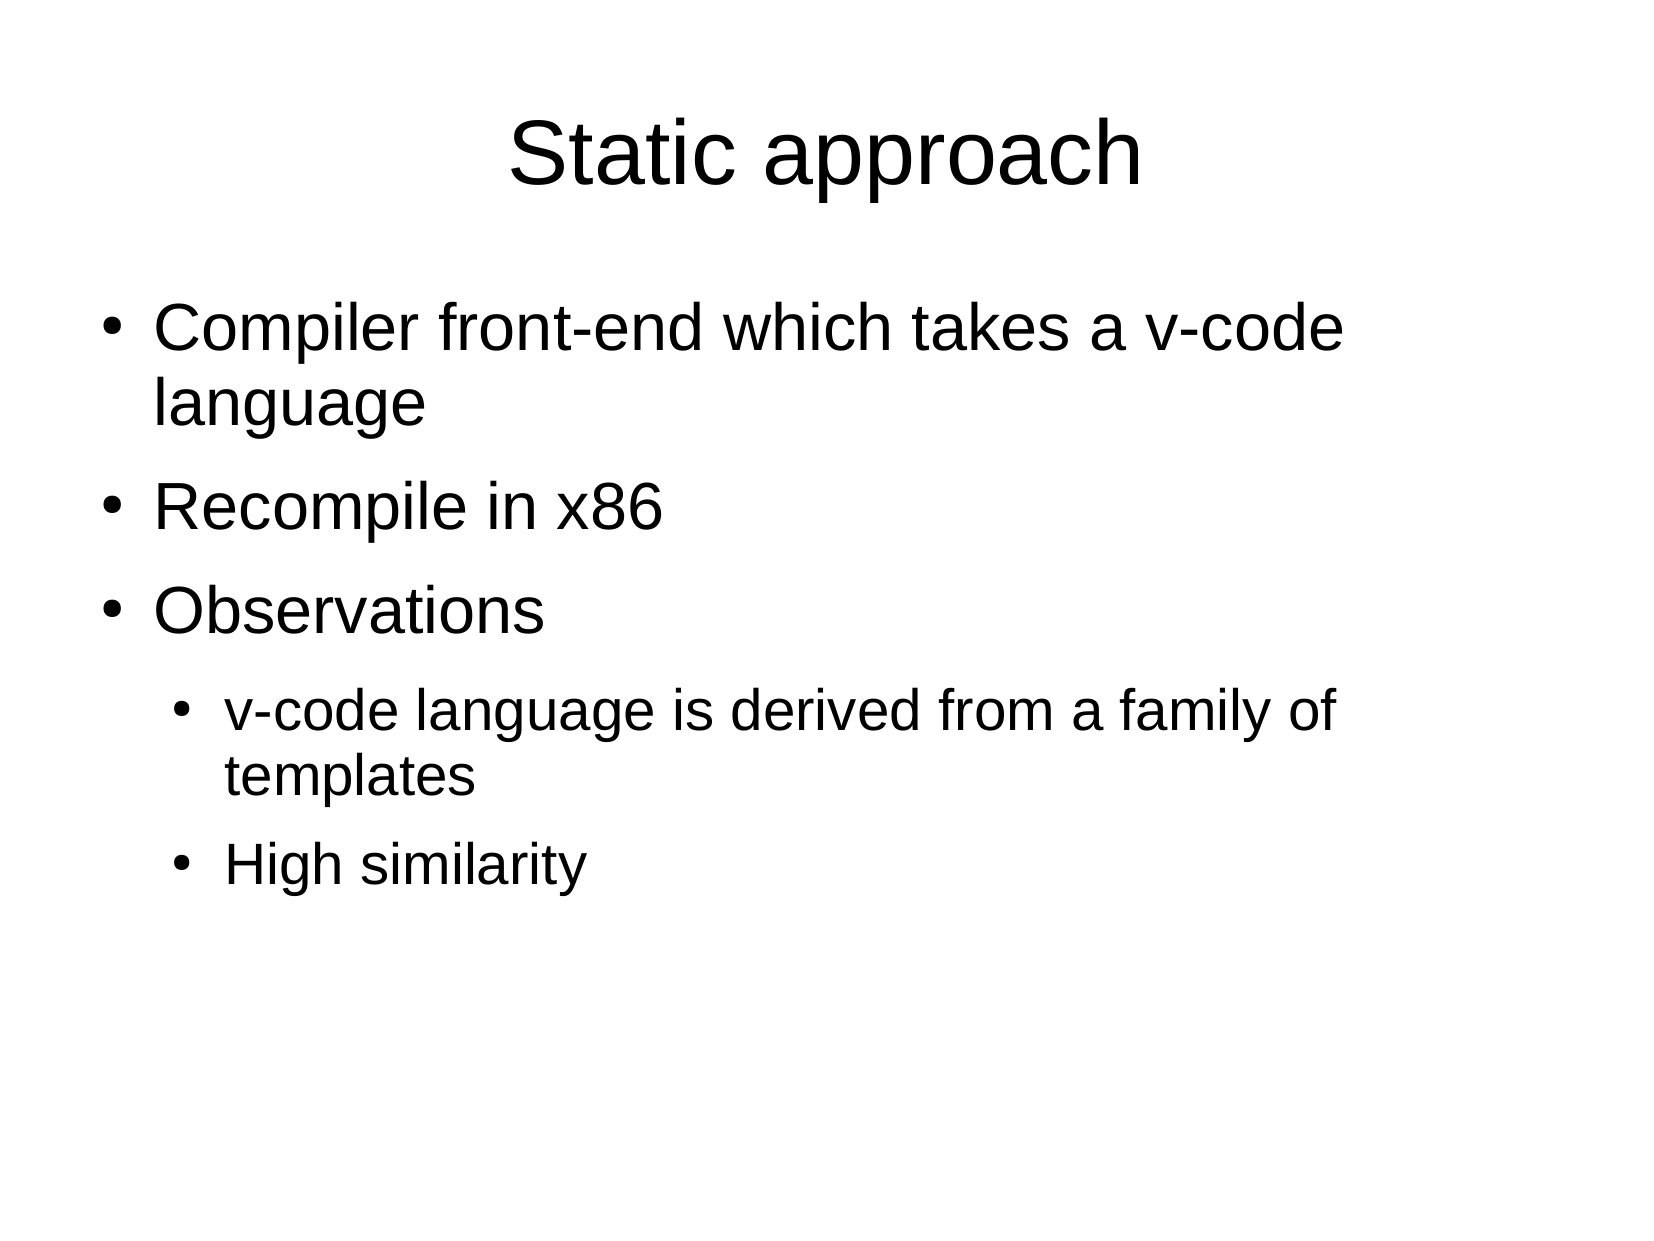

# Static approach
Compiler front-end which takes a v-code language
Recompile in x86
Observations
v-code language is derived from a family of templates
High similarity